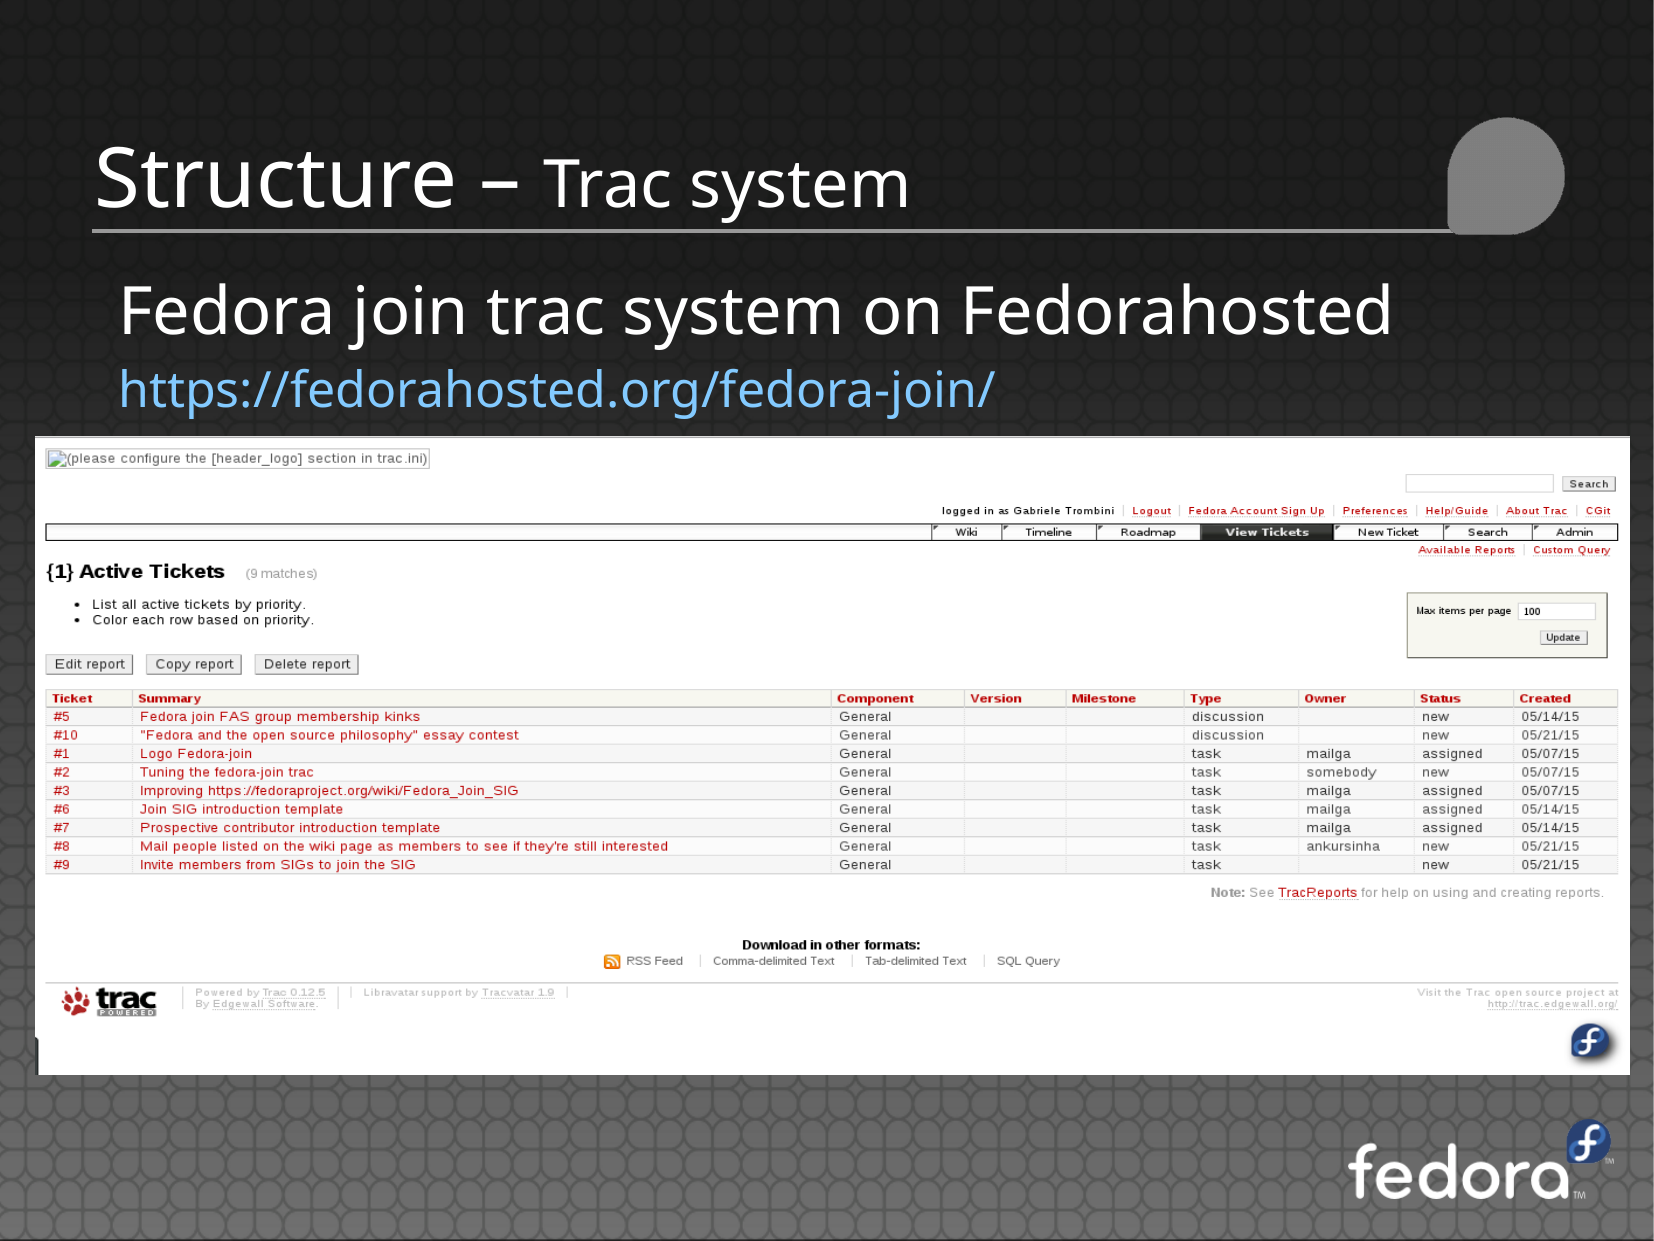

# Structure – Trac system
Fedora join trac system on Fedorahosted https://fedorahosted.org/fedora-join/